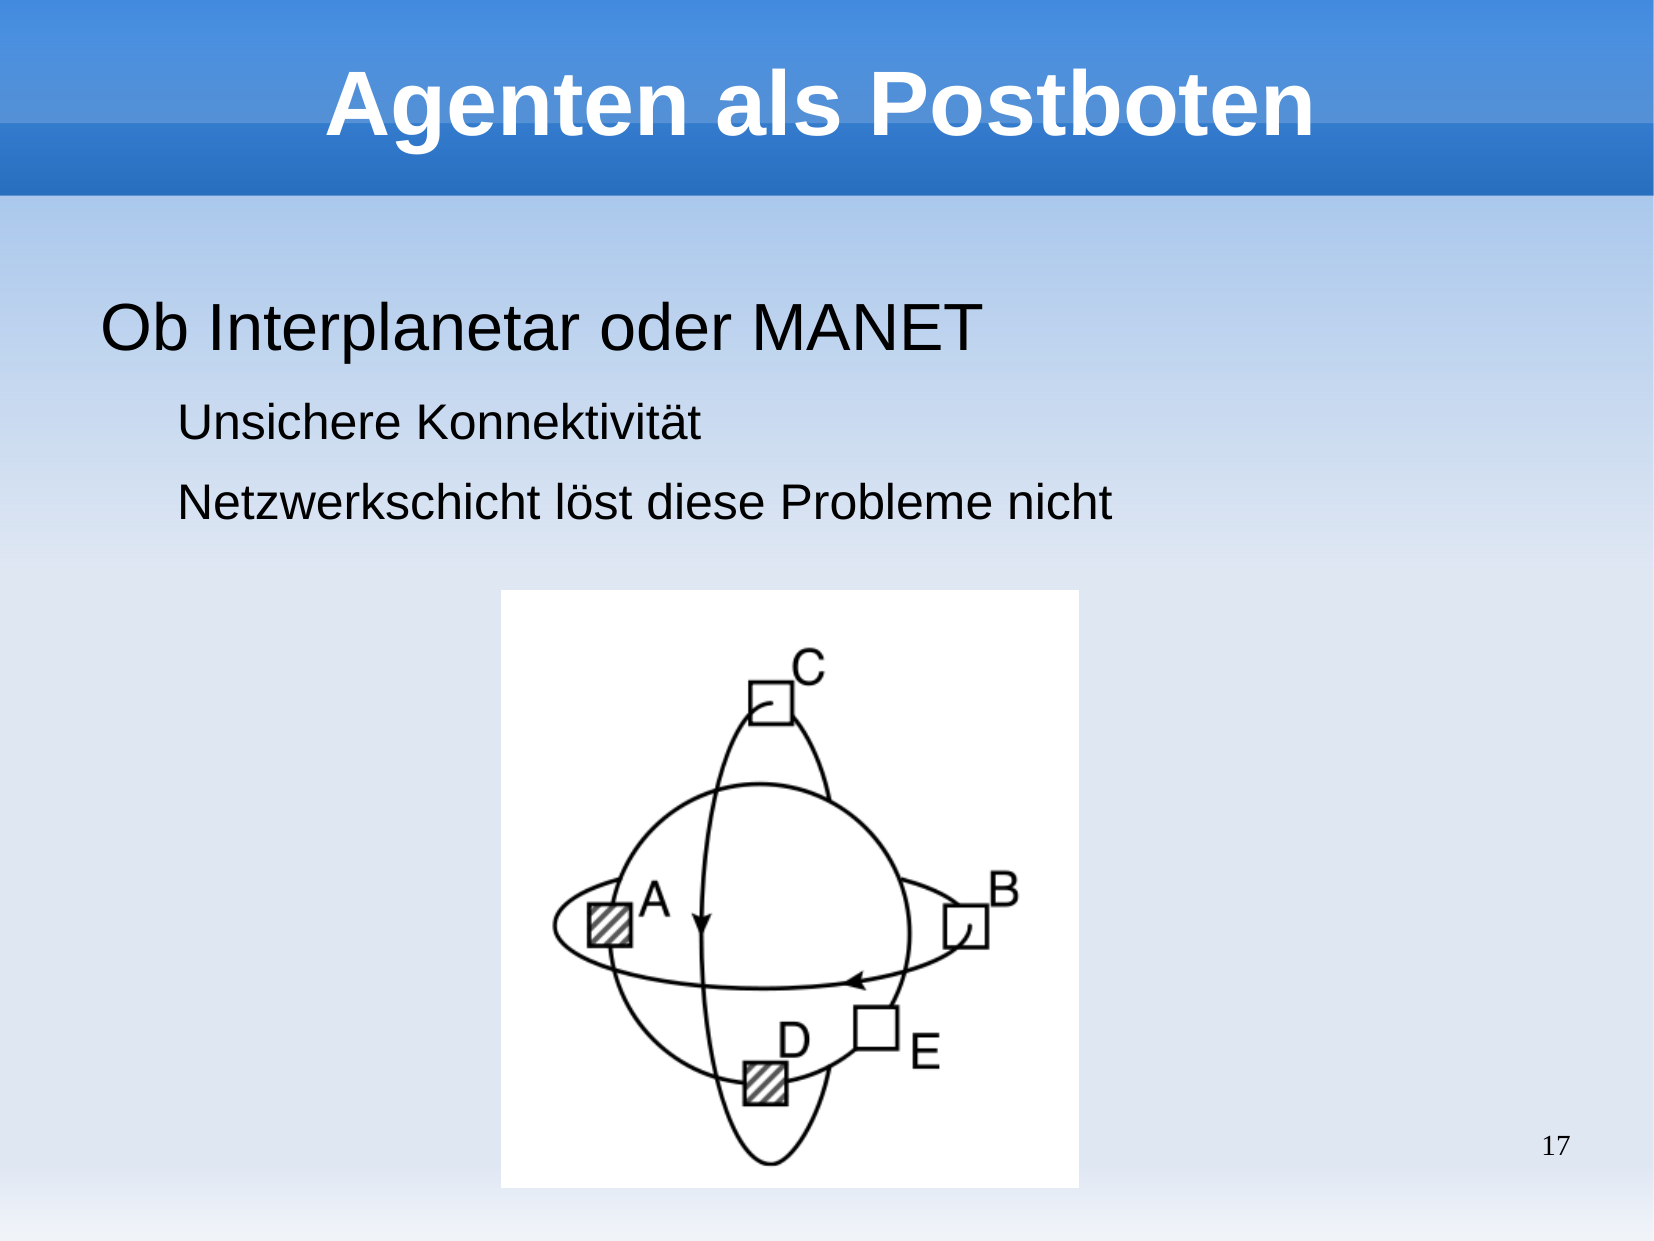

# Agenten als Postboten
Ob Interplanetar oder MANET
Unsichere Konnektivität
Netzwerkschicht löst diese Probleme nicht
17